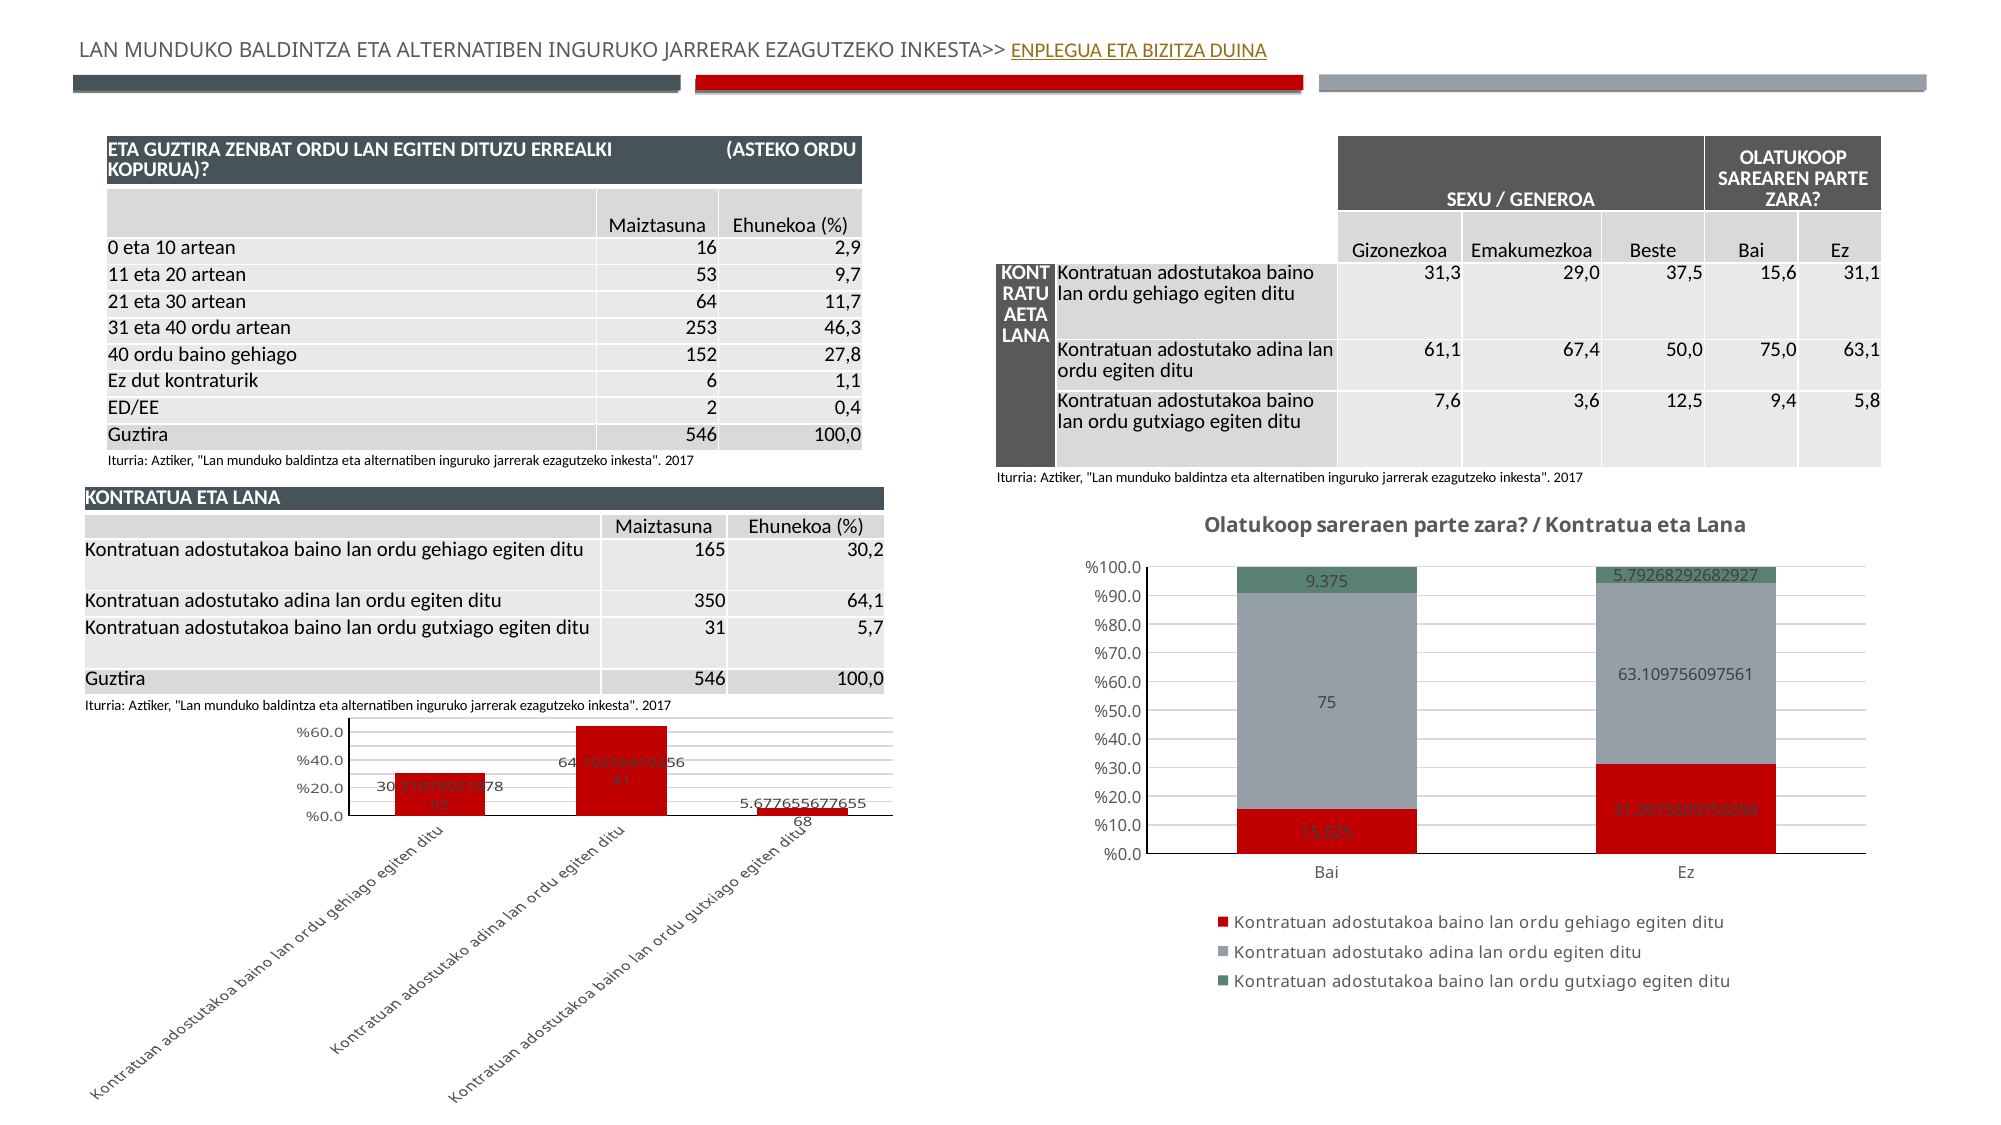

LAN MUNDUKO BALDINTZA ETA ALTERNATIBEN INGURUKO JARRERAK EZAGUTZEKO INKESTA>> ENPLEGUA ETA BIZITZA DUINA
| ETA GUZTIRA ZENBAT ORDU LAN EGITEN DITUZU ERREALKI (ASTEKO ORDU KOPURUA)? | | |
| --- | --- | --- |
| | Maiztasuna | Ehunekoa (%) |
| 0 eta 10 artean | 16 | 2,9 |
| 11 eta 20 artean | 53 | 9,7 |
| 21 eta 30 artean | 64 | 11,7 |
| 31 eta 40 ordu artean | 253 | 46,3 |
| 40 ordu baino gehiago | 152 | 27,8 |
| Ez dut kontraturik | 6 | 1,1 |
| ED/EE | 2 | 0,4 |
| Guztira | 546 | 100,0 |
| Iturria: Aztiker, "Lan munduko baldintza eta alternatiben inguruko jarrerak ezagutzeko inkesta". 2017 | | |
| | | SEXU / GENEROA | | | OLATUKOOP SAREAREN PARTE ZARA? | |
| --- | --- | --- | --- | --- | --- | --- |
| | | Gizonezkoa | Emakumezkoa | Beste | Bai | Ez |
| KONTRATUAETA LANA | Kontratuan adostutakoa baino lan ordu gehiago egiten ditu | 31,3 | 29,0 | 37,5 | 15,6 | 31,1 |
| | Kontratuan adostutako adina lan ordu egiten ditu | 61,1 | 67,4 | 50,0 | 75,0 | 63,1 |
| | Kontratuan adostutakoa baino lan ordu gutxiago egiten ditu | 7,6 | 3,6 | 12,5 | 9,4 | 5,8 |
| Iturria: Aztiker, "Lan munduko baldintza eta alternatiben inguruko jarrerak ezagutzeko inkesta". 2017 | | | | | | |
| KONTRATUA ETA LANA | | |
| --- | --- | --- |
| | Maiztasuna | Ehunekoa (%) |
| Kontratuan adostutakoa baino lan ordu gehiago egiten ditu | 165 | 30,2 |
| Kontratuan adostutako adina lan ordu egiten ditu | 350 | 64,1 |
| Kontratuan adostutakoa baino lan ordu gutxiago egiten ditu | 31 | 5,7 |
| Guztira | 546 | 100,0 |
| Iturria: Aztiker, "Lan munduko baldintza eta alternatiben inguruko jarrerak ezagutzeko inkesta". 2017 | | |
### Chart: Olatukoop sareraen parte zara? / Kontratua eta Lana
| Category | Kontratuan adostutakoa baino lan ordu gehiago egiten ditu | Kontratuan adostutako adina lan ordu egiten ditu | Kontratuan adostutakoa baino lan ordu gutxiago egiten ditu |
|---|---|---|---|
| Bai | 15.625 | 75.0 | 9.375 |
| Ez | 31.0975609756098 | 63.109756097561 | 5.79268292682927 |
### Chart
| Category | |
|---|---|
| Kontratuan adostutakoa baino lan ordu gehiago egiten ditu | 30.2197802197802 |
| Kontratuan adostutako adina lan ordu egiten ditu | 64.1025641025641 |
| Kontratuan adostutakoa baino lan ordu gutxiago egiten ditu | 5.67765567765568 |